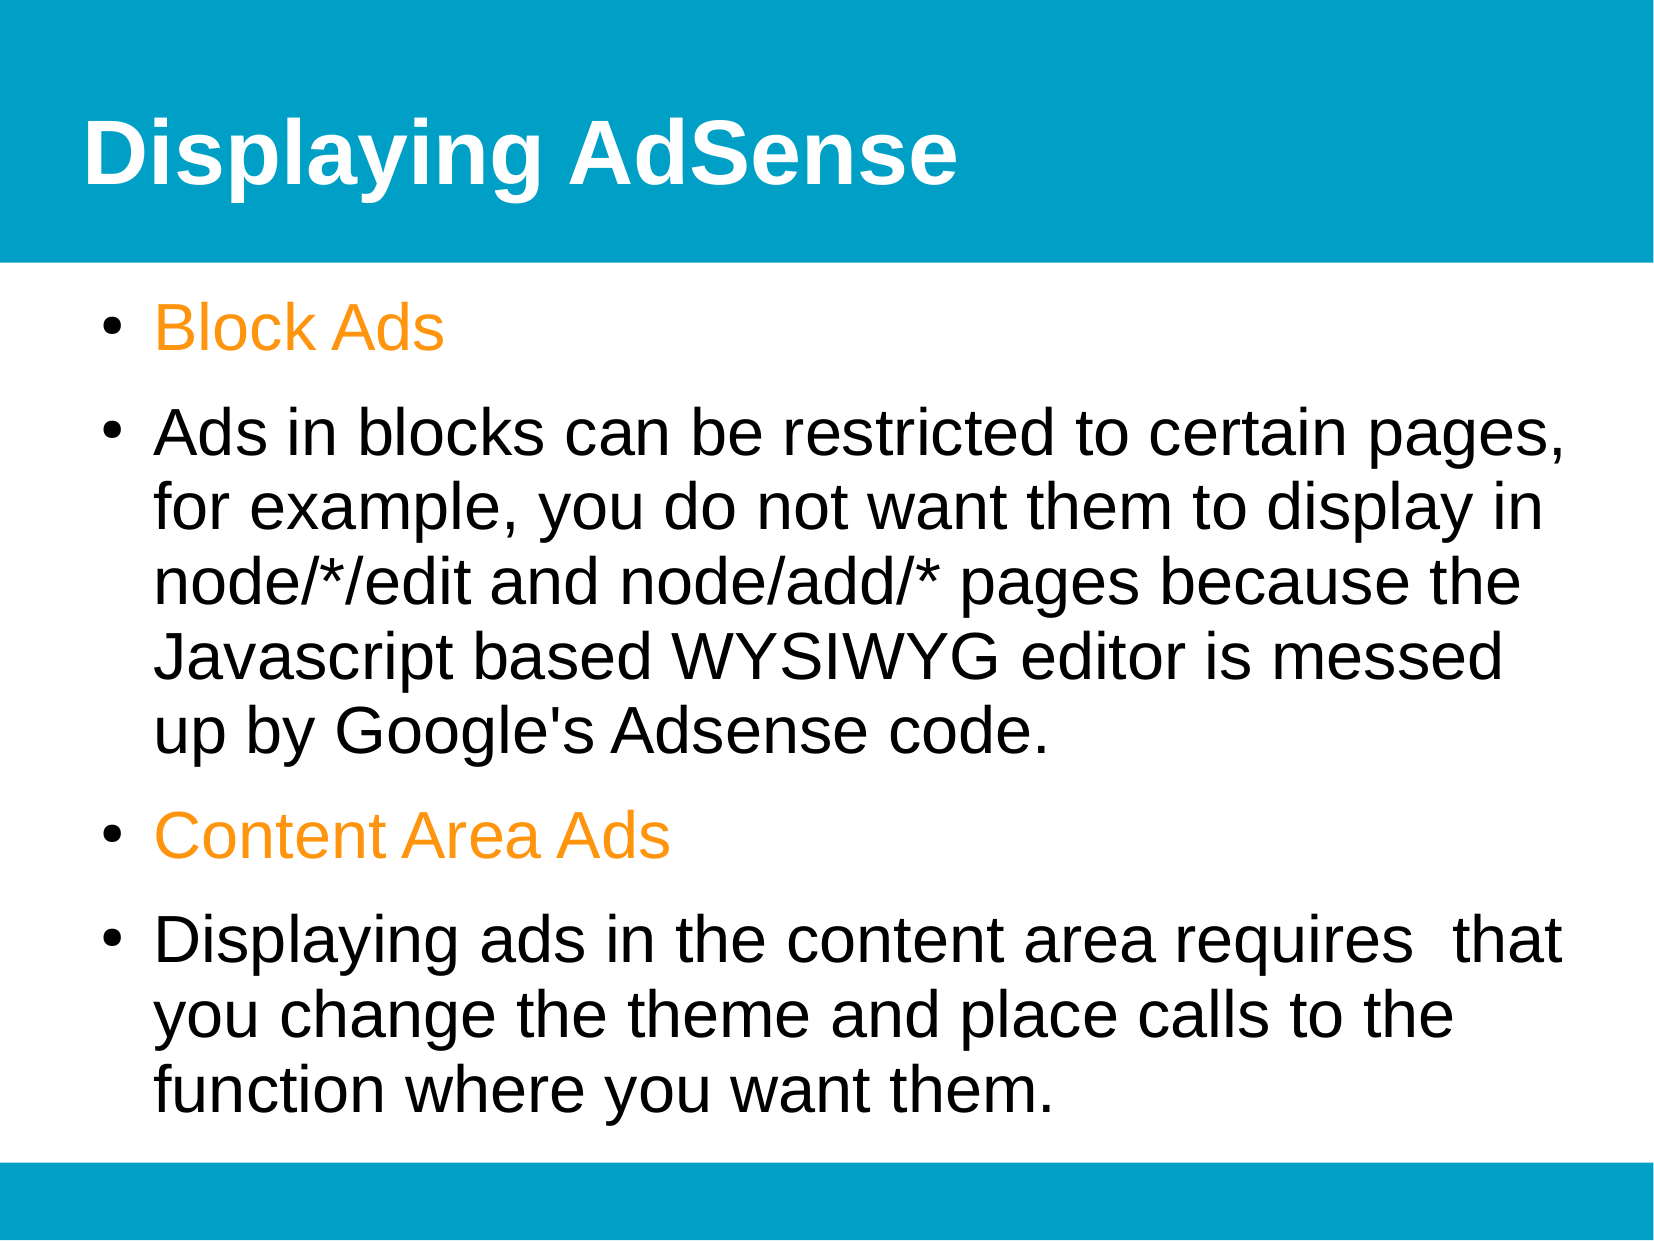

# Displaying AdSense
Block Ads
Ads in blocks can be restricted to certain pages, for example, you do not want them to display in node/*/edit and node/add/* pages because the Javascript based WYSIWYG editor is messed up by Google's Adsense code.
Content Area Ads
Displaying ads in the content area requires that you change the theme and place calls to the function where you want them.